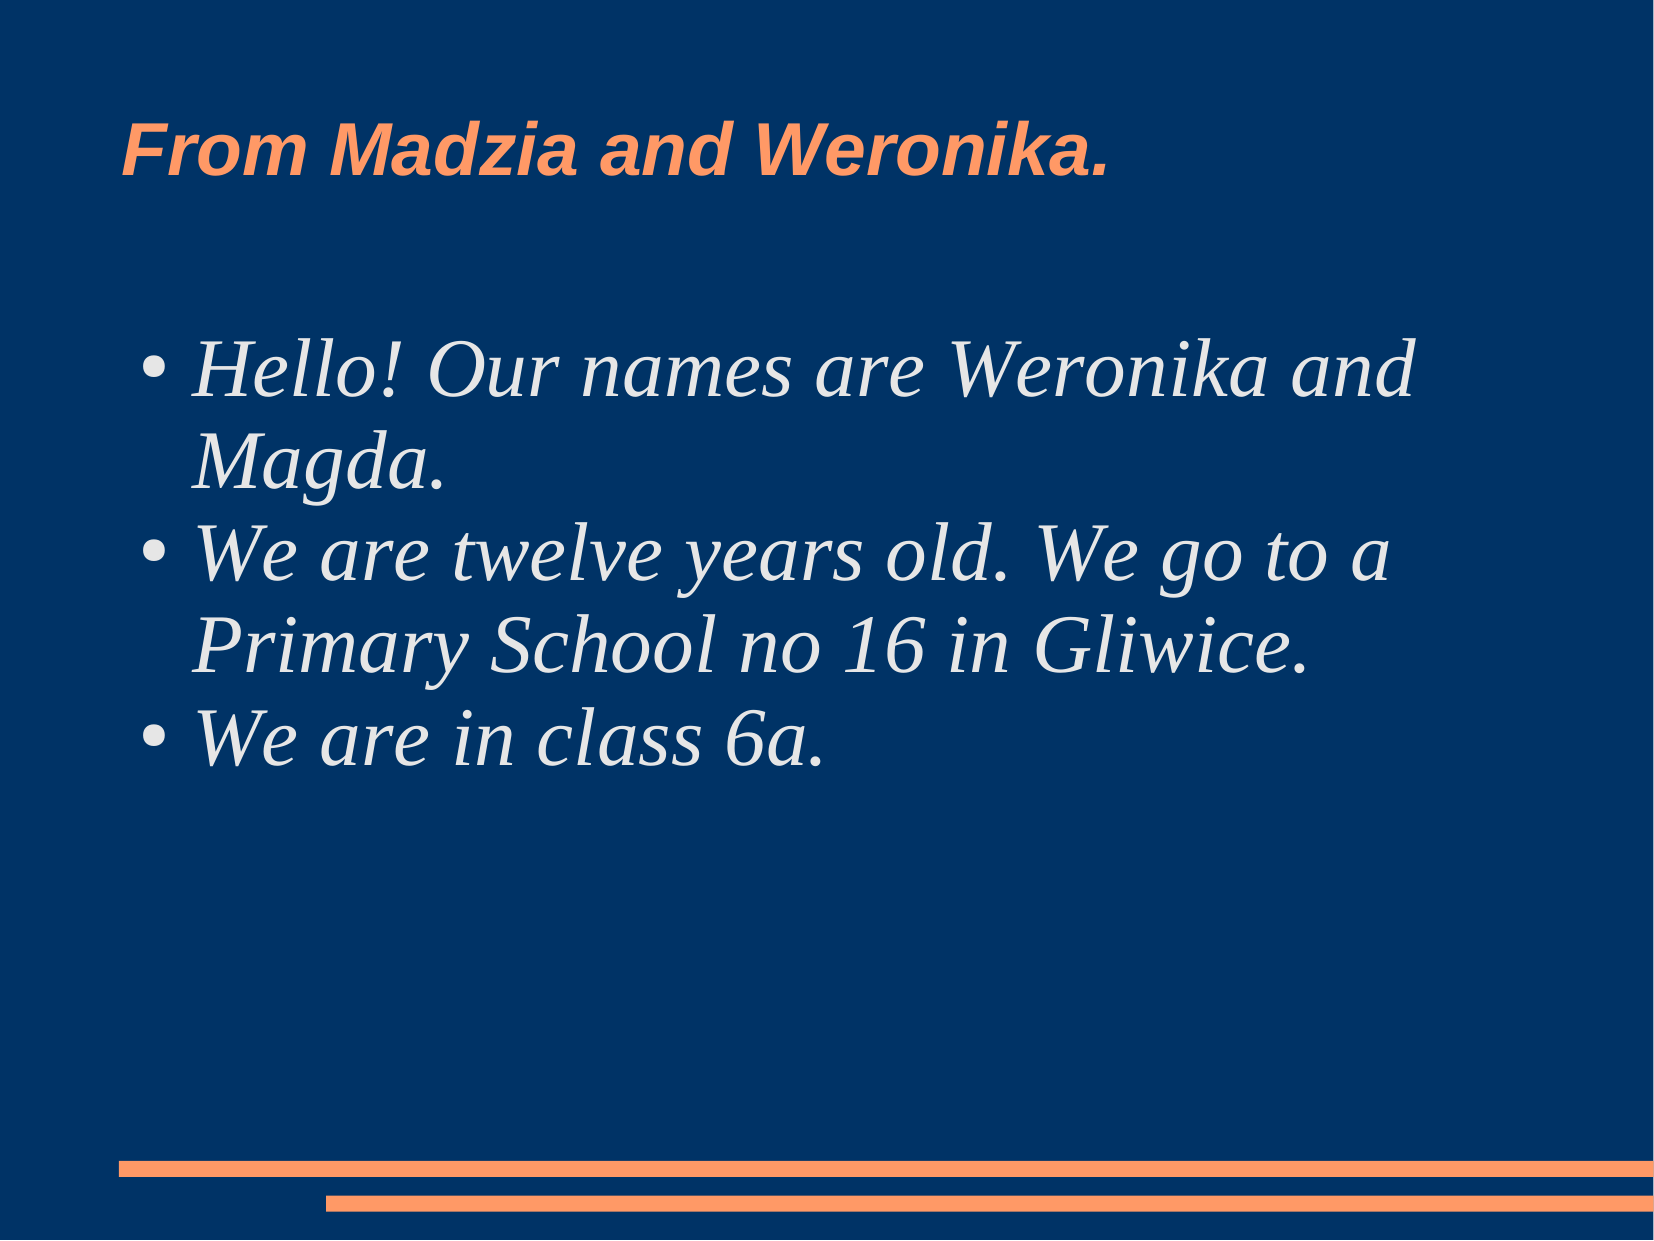

# From Madzia and Weronika.
Hello! Our names are Weronika and Magda.
We are twelve years old. We go to a Primary School no 16 in Gliwice.
We are in class 6a.